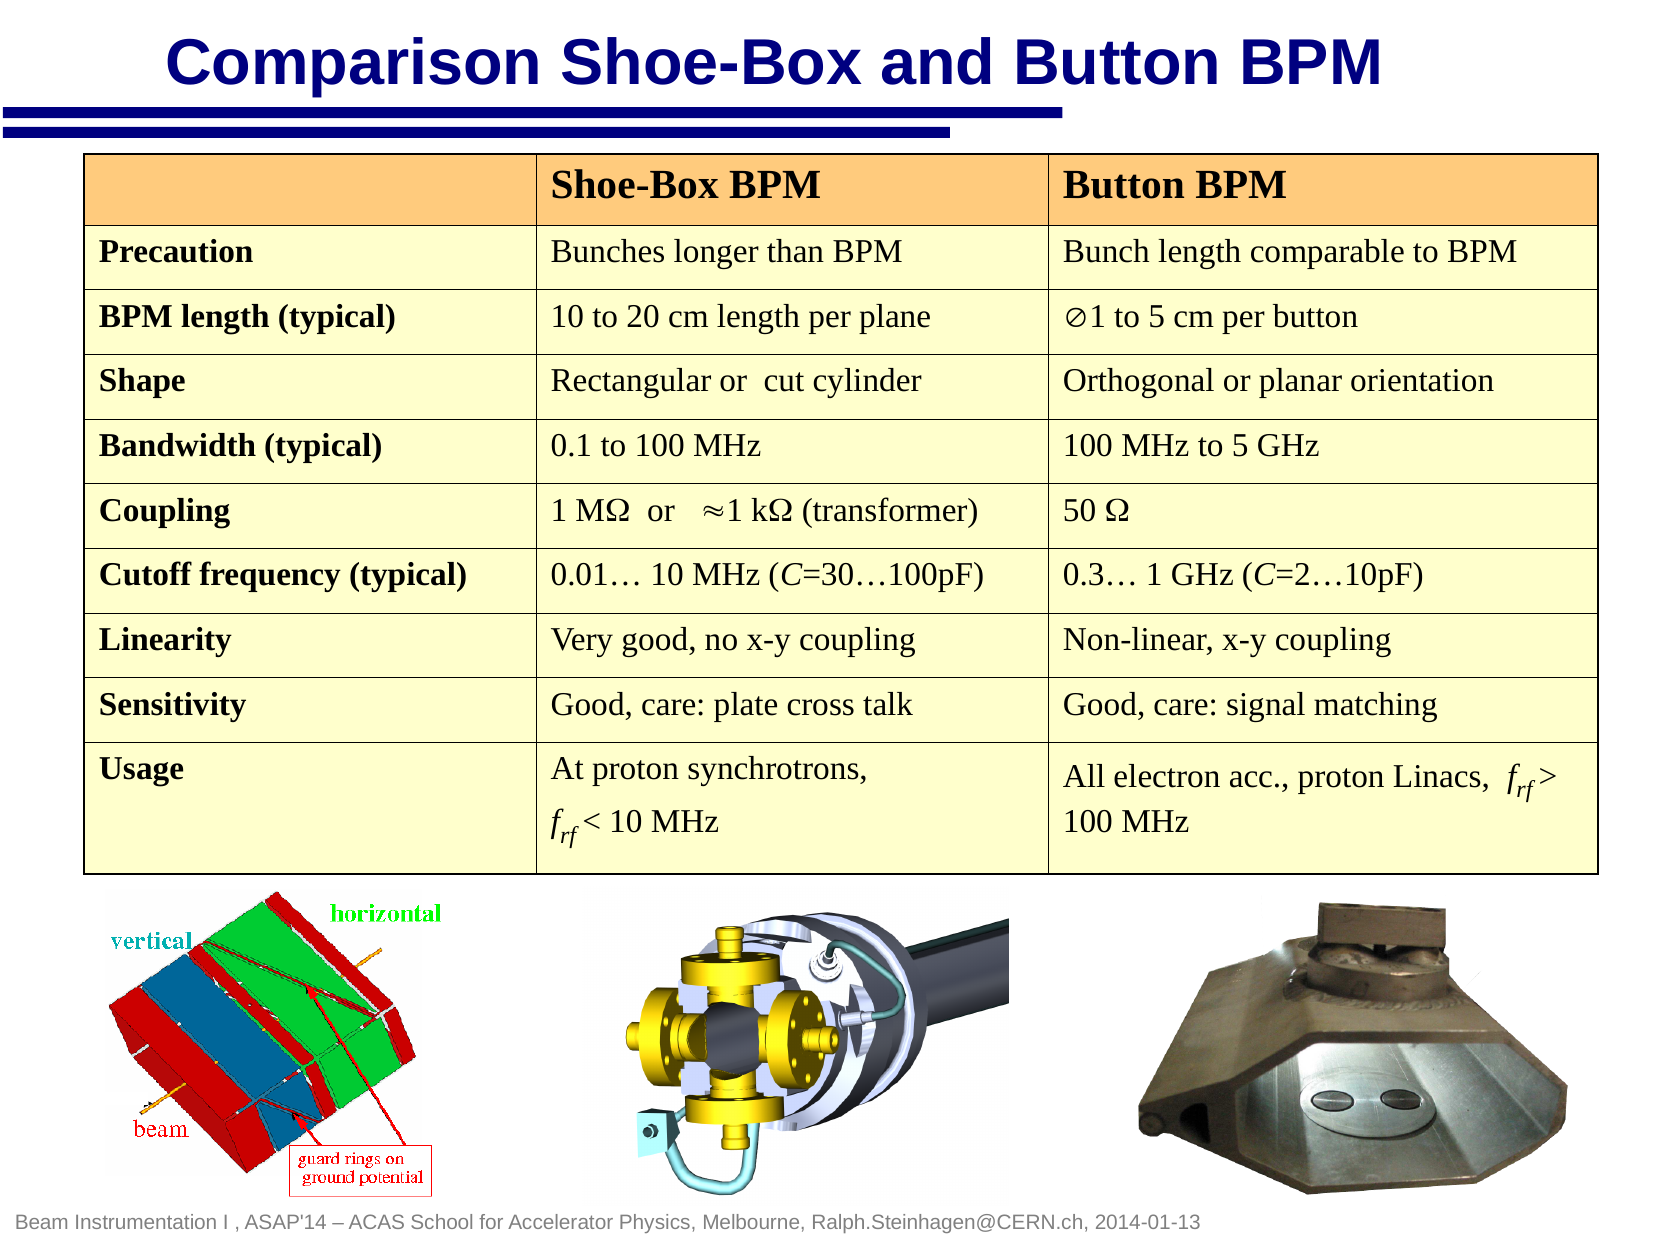

# Comparison Shoe-Box and Button BPM
| | Shoe-Box BPM | Button BPM |
| --- | --- | --- |
| Precaution | Bunches longer than BPM | Bunch length comparable to BPM |
| BPM length (typical) | 10 to 20 cm length per plane | 1 to 5 cm per button |
| Shape | Rectangular or cut cylinder | Orthogonal or planar orientation |
| Bandwidth (typical) | 0.1 to 100 MHz | 100 MHz to 5 GHz |
| Coupling | 1 M or 1 k (transformer) | 50  |
| Cutoff frequency (typical) | 0.01… 10 MHz (C=30…100pF) | 0.3… 1 GHz (C=2…10pF) |
| Linearity | Very good, no x-y coupling | Non-linear, x-y coupling |
| Sensitivity | Good, care: plate cross talk | Good, care: signal matching |
| Usage | At proton synchrotrons, frf < 10 MHz | All electron acc., proton Linacs, frf > 100 MHz |